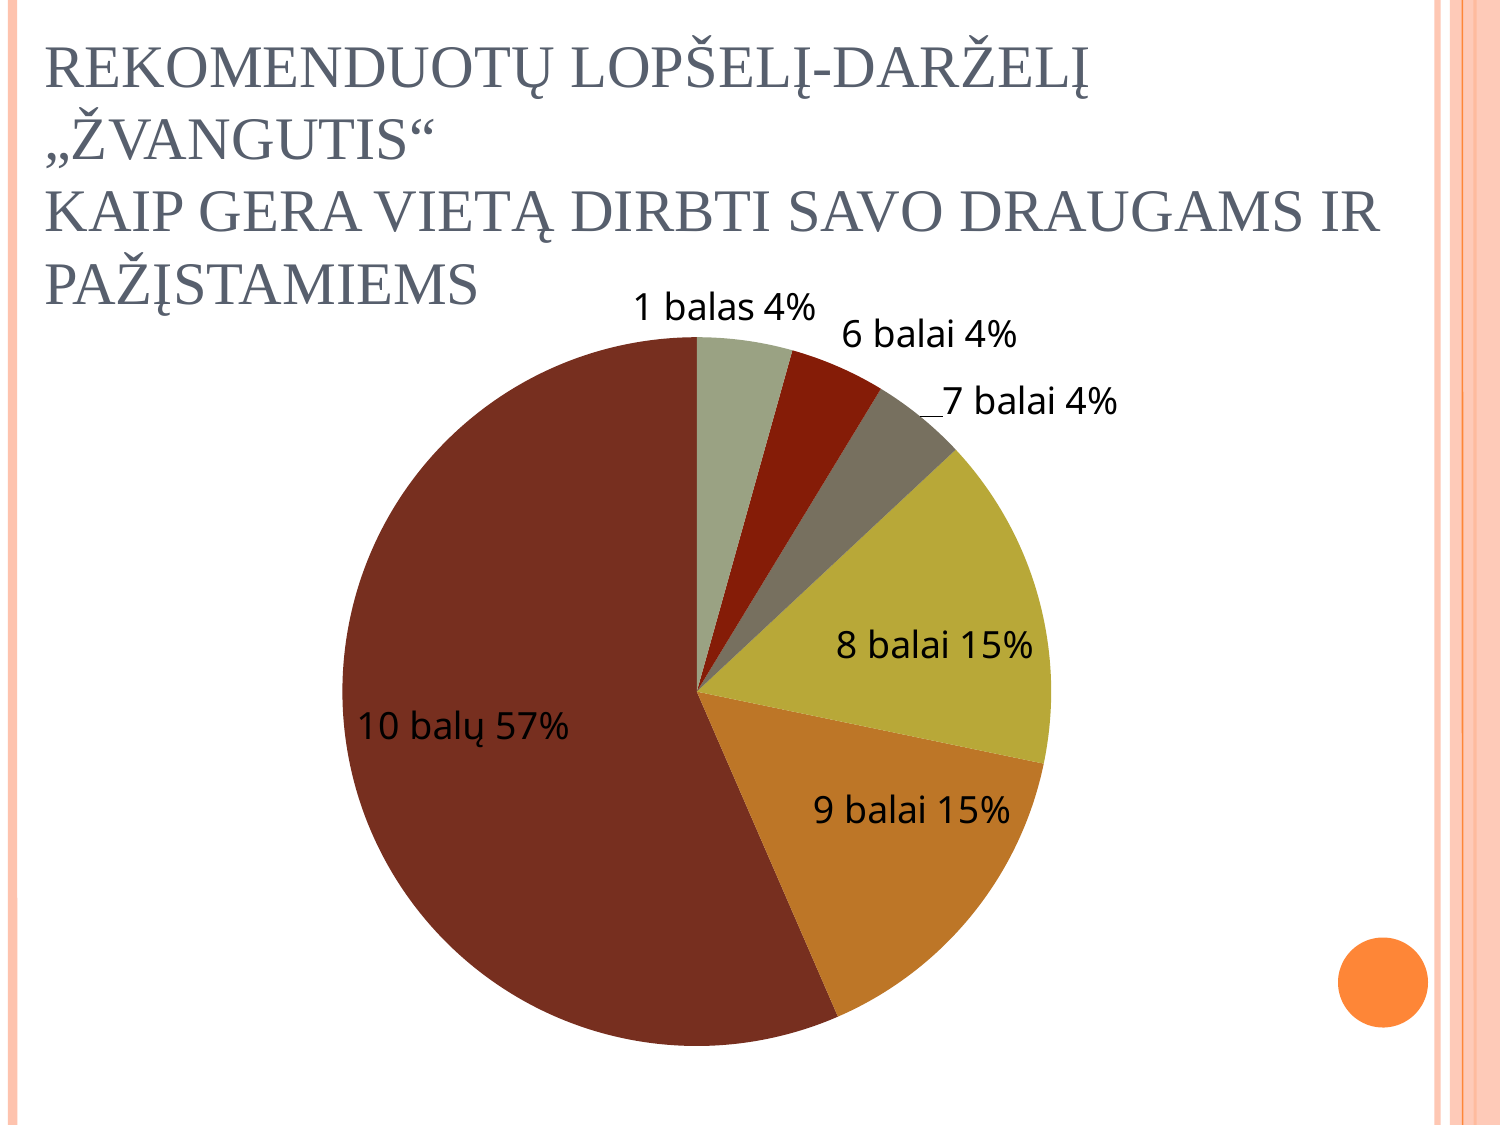

# Rekomenduotų lopšelį-darželį „Žvangutis“ kaip gera vietą dirbti savo draugams ir pažįstamiems
### Chart
| Category | Pardavimas |
|---|---|
| 10 balų | 26.0 |
| 9 balai | 7.0 |
| 8 balai | 7.0 |
| 7 balai | 2.0 |
| 6 balai | 2.0 |
| 1 balas | 2.0 |